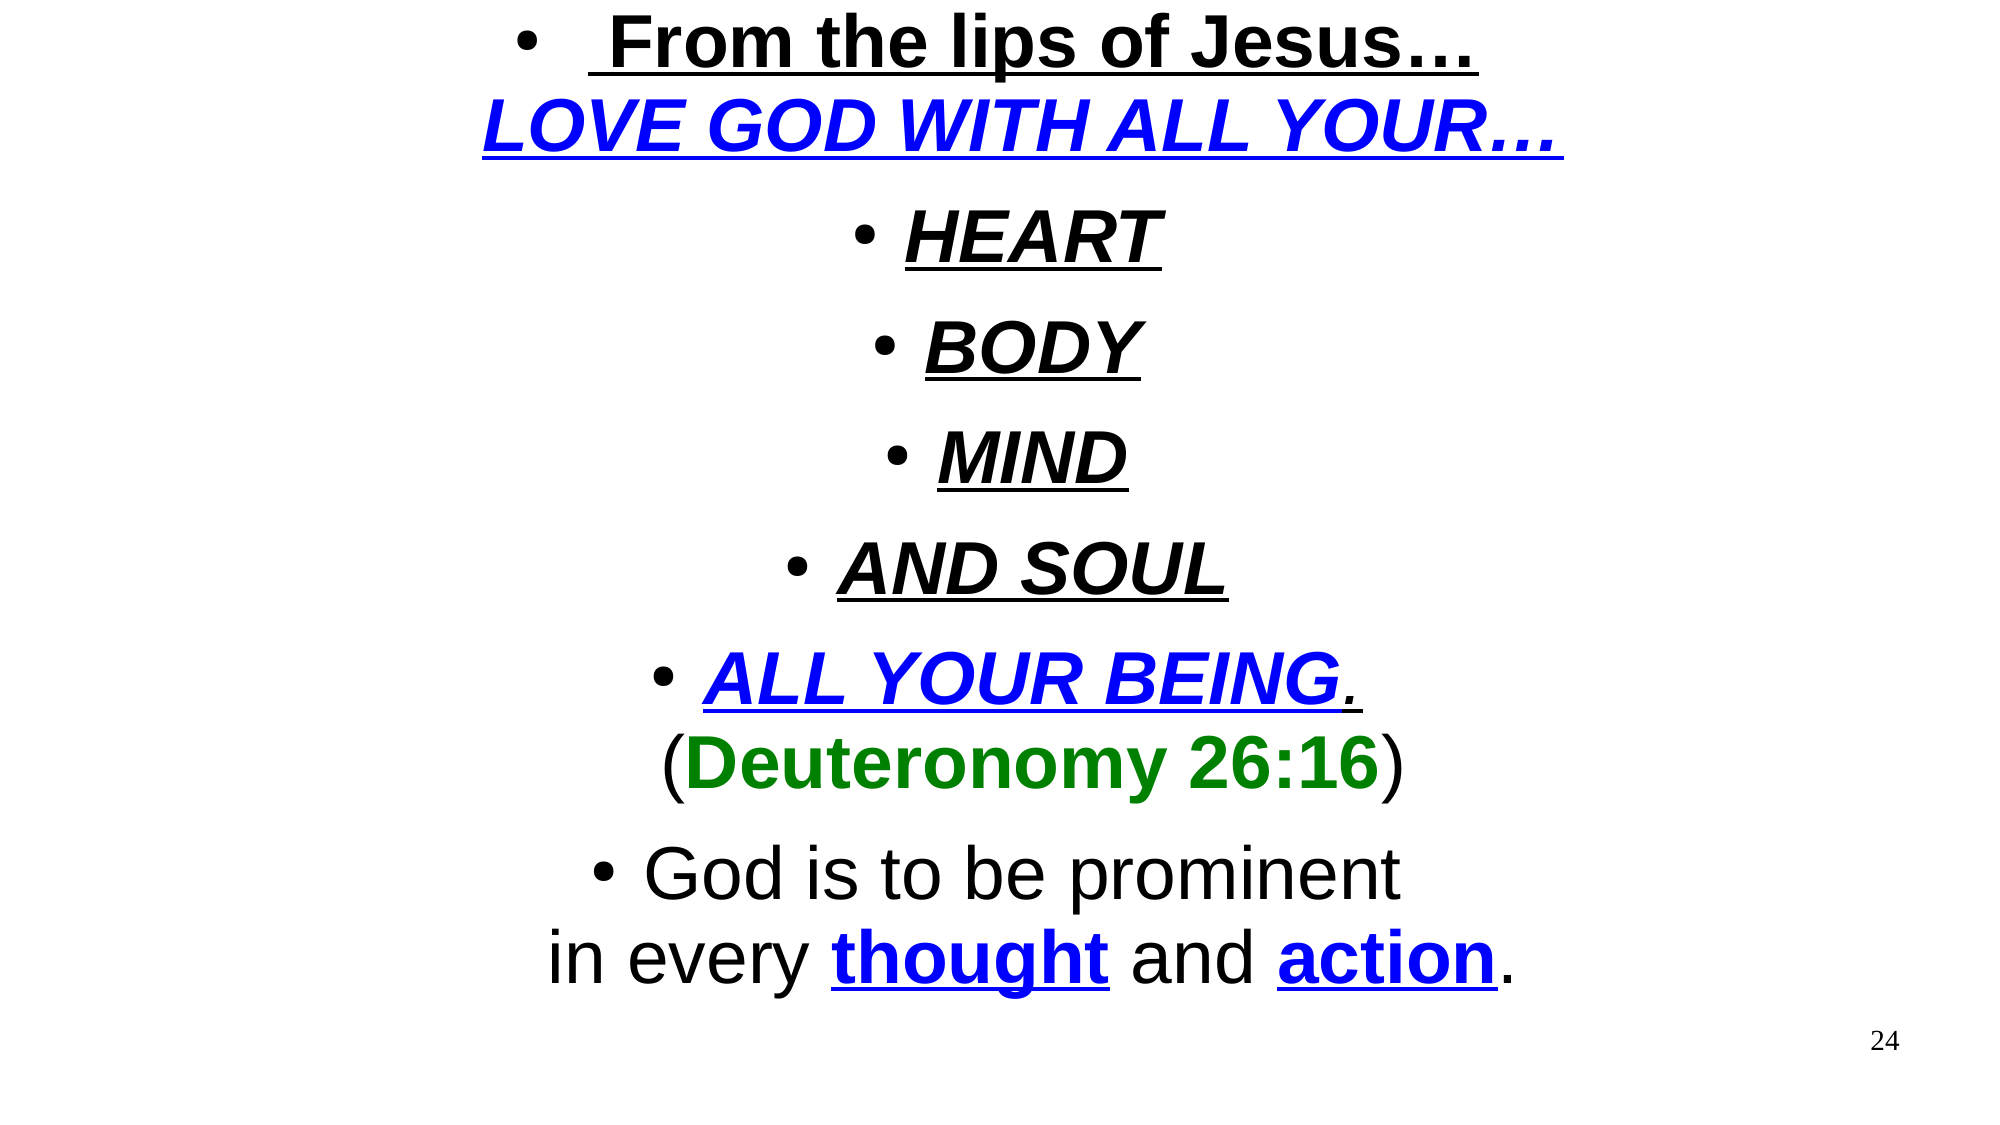

# From the lips of Jesus…  LOVE GOD WITH ALL YOUR…
HEART
BODY
MIND
AND SOUL
ALL YOUR BEING.
(Deuteronomy 26:16)
God is to be prominent
in every thought and action.
24